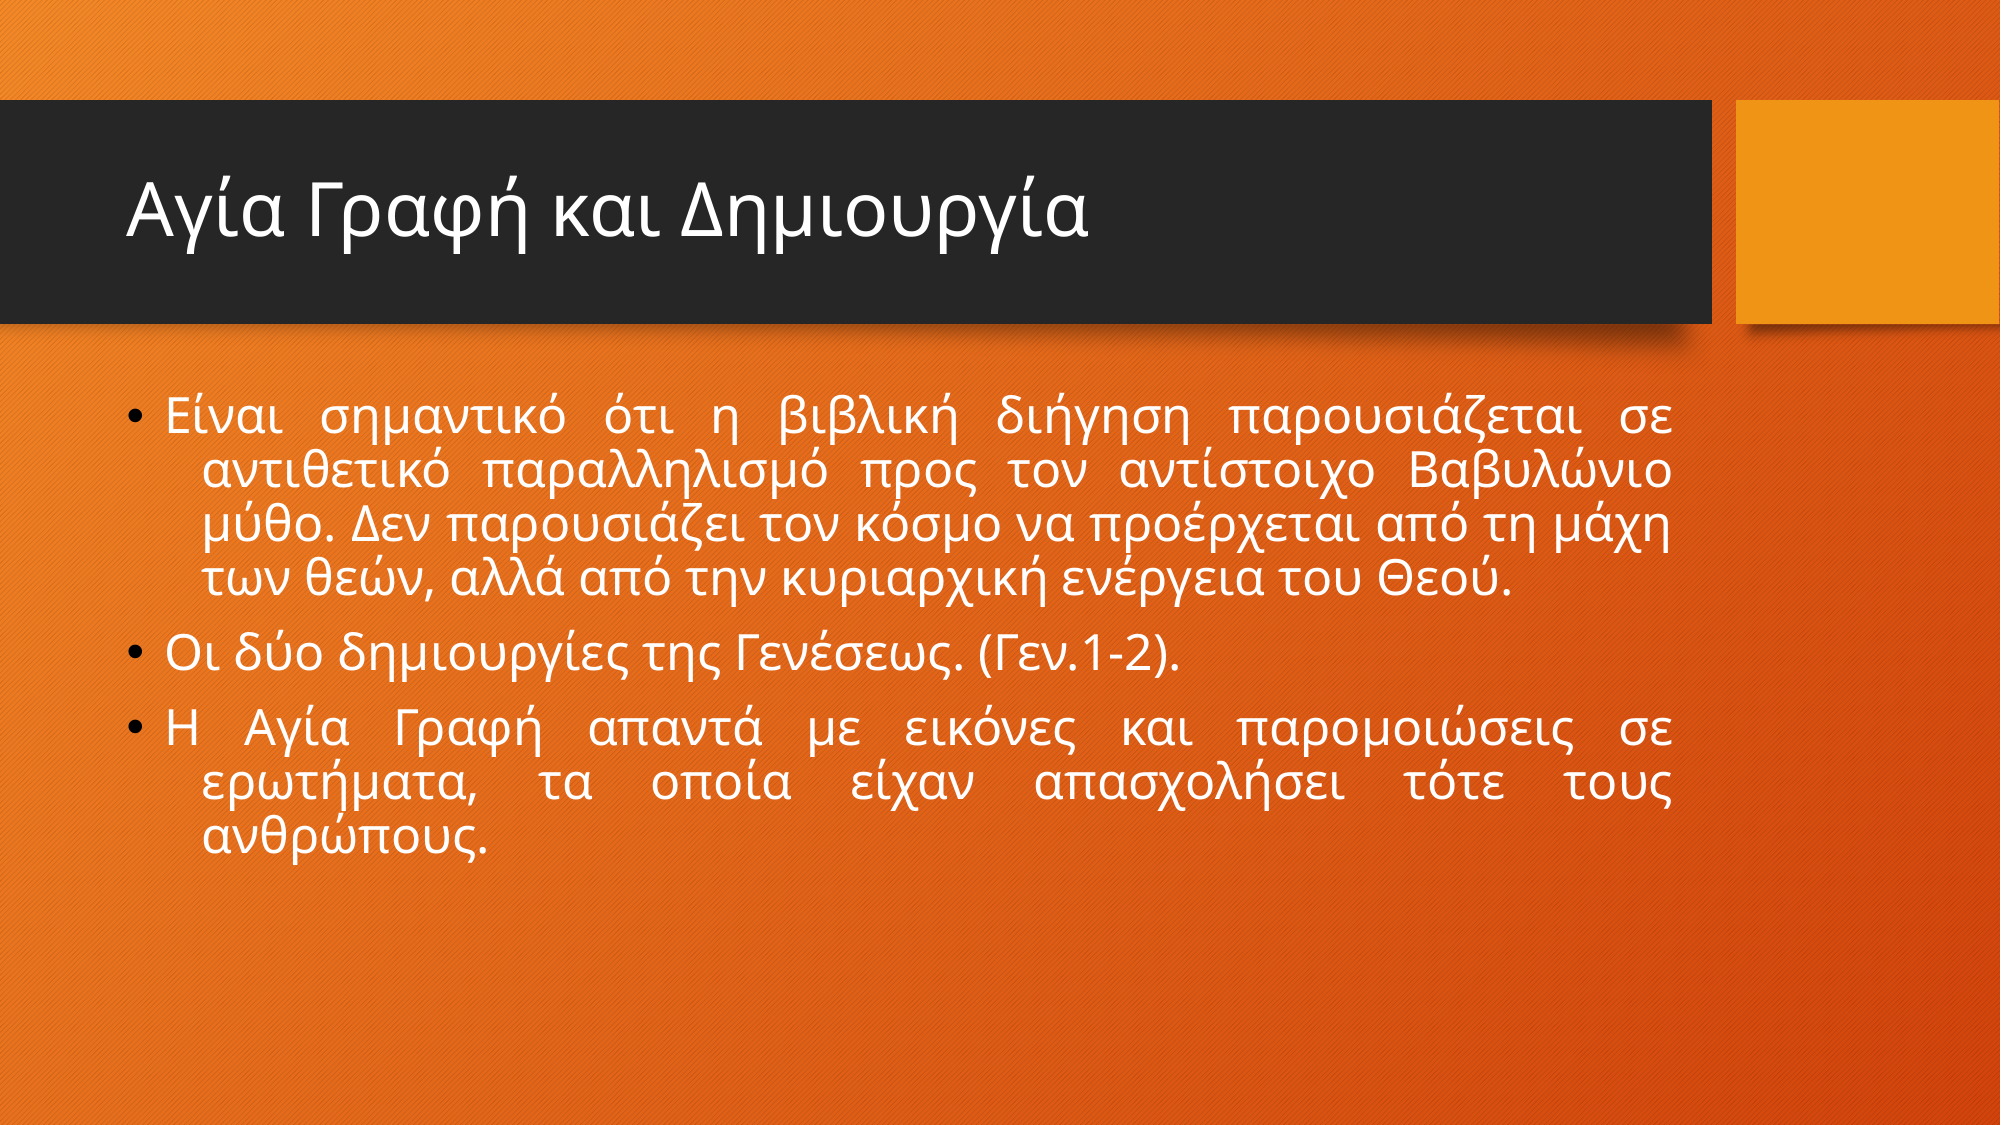

# Αγία Γραφή και Δημιουργία
Είναι σημαντικό ότι η βιβλική διήγηση παρουσιάζεται σε αντιθετικό παραλληλισμό προς τον αντίστοιχο Βαβυλώνιο μύθο. Δεν παρουσιάζει τον κόσμο να προέρχεται από τη μάχη των θεών, αλλά από την κυριαρχική ενέργεια του Θεού.
Οι δύο δημιουργίες της Γενέσεως. (Γεν.1-2).
Η Αγία Γραφή απαντά με εικόνες και παρομοιώσεις σε ερωτήματα, τα οποία είχαν απασχολήσει τότε τους ανθρώπους.